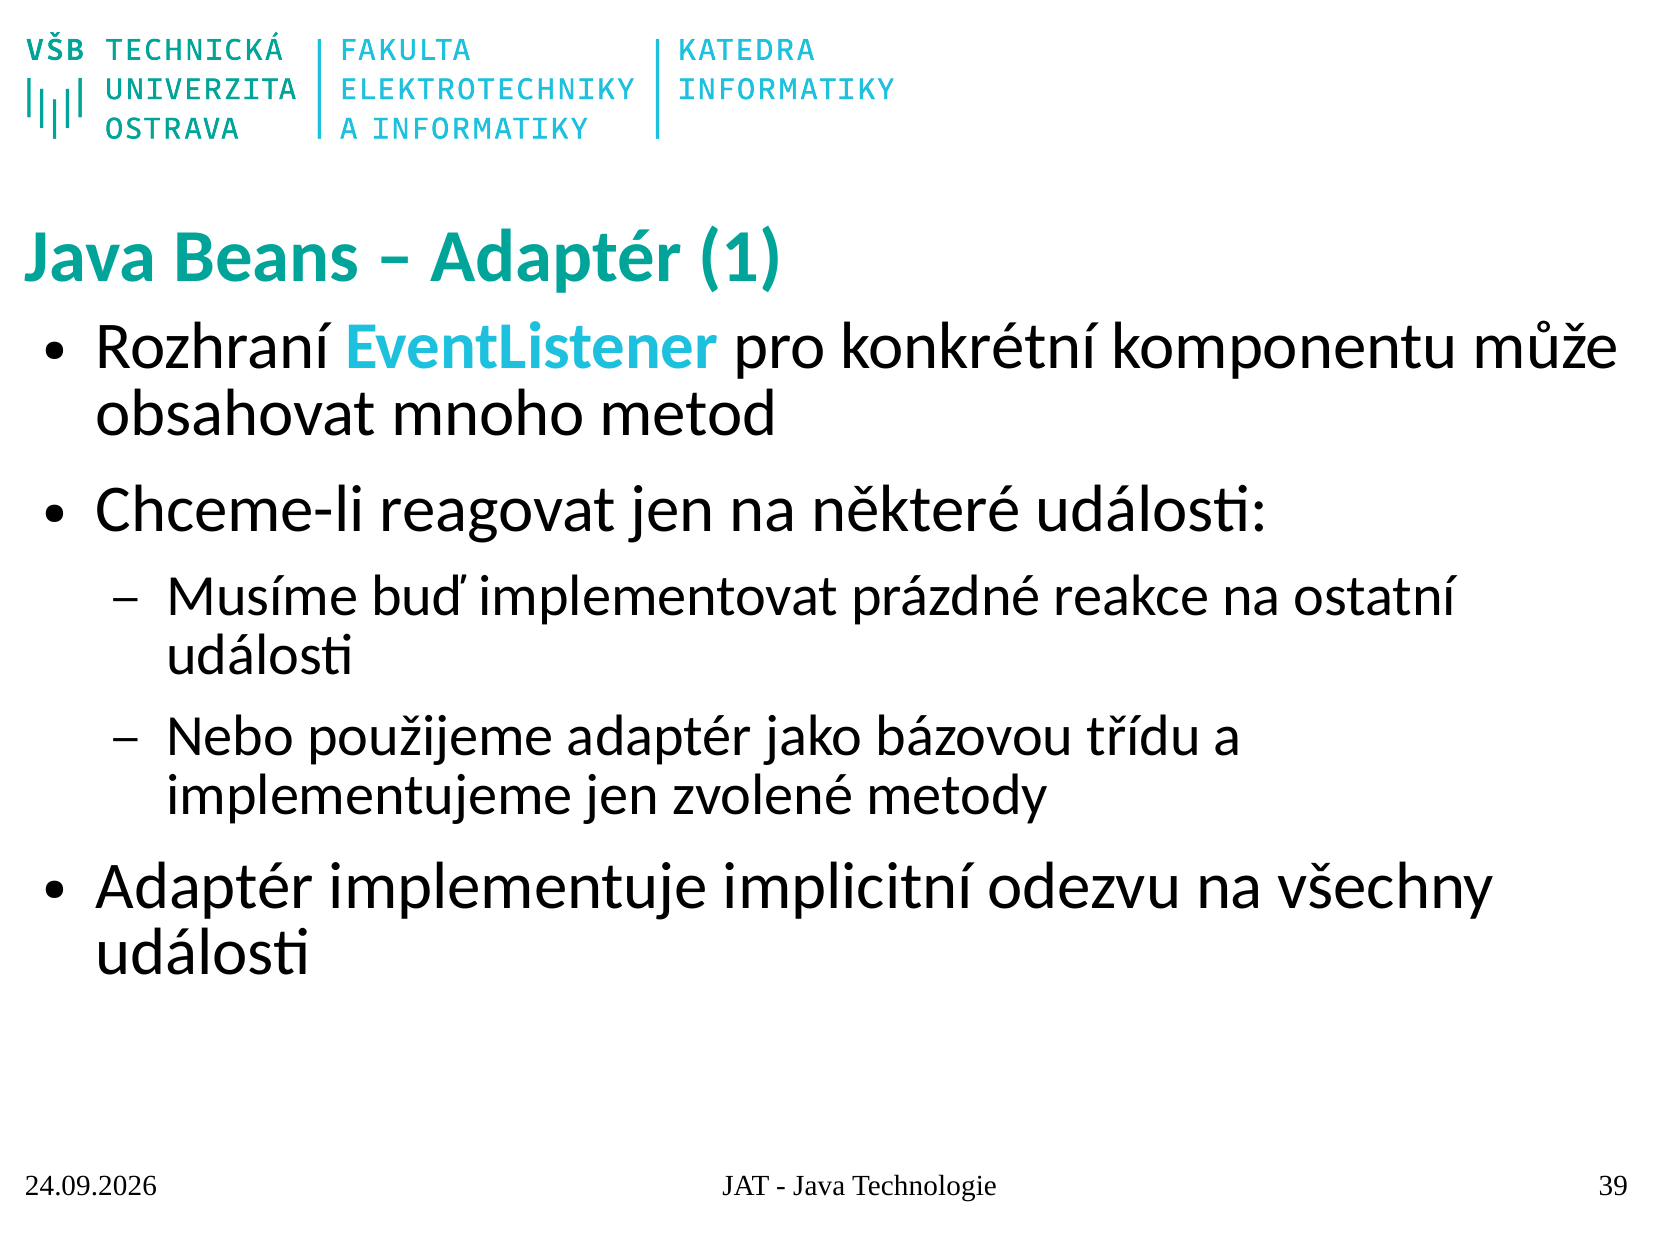

Java Beans – Adaptér (1)
# Rozhraní EventListener pro konkrétní komponentu může obsahovat mnoho metod
Chceme-li reagovat jen na některé události:
Musíme buď implementovat prázdné reakce na ostatní události
Nebo použijeme adaptér jako bázovou třídu a implementujeme jen zvolené metody
Adaptér implementuje implicitní odezvu na všechny události
JAT - Java Technologie
39